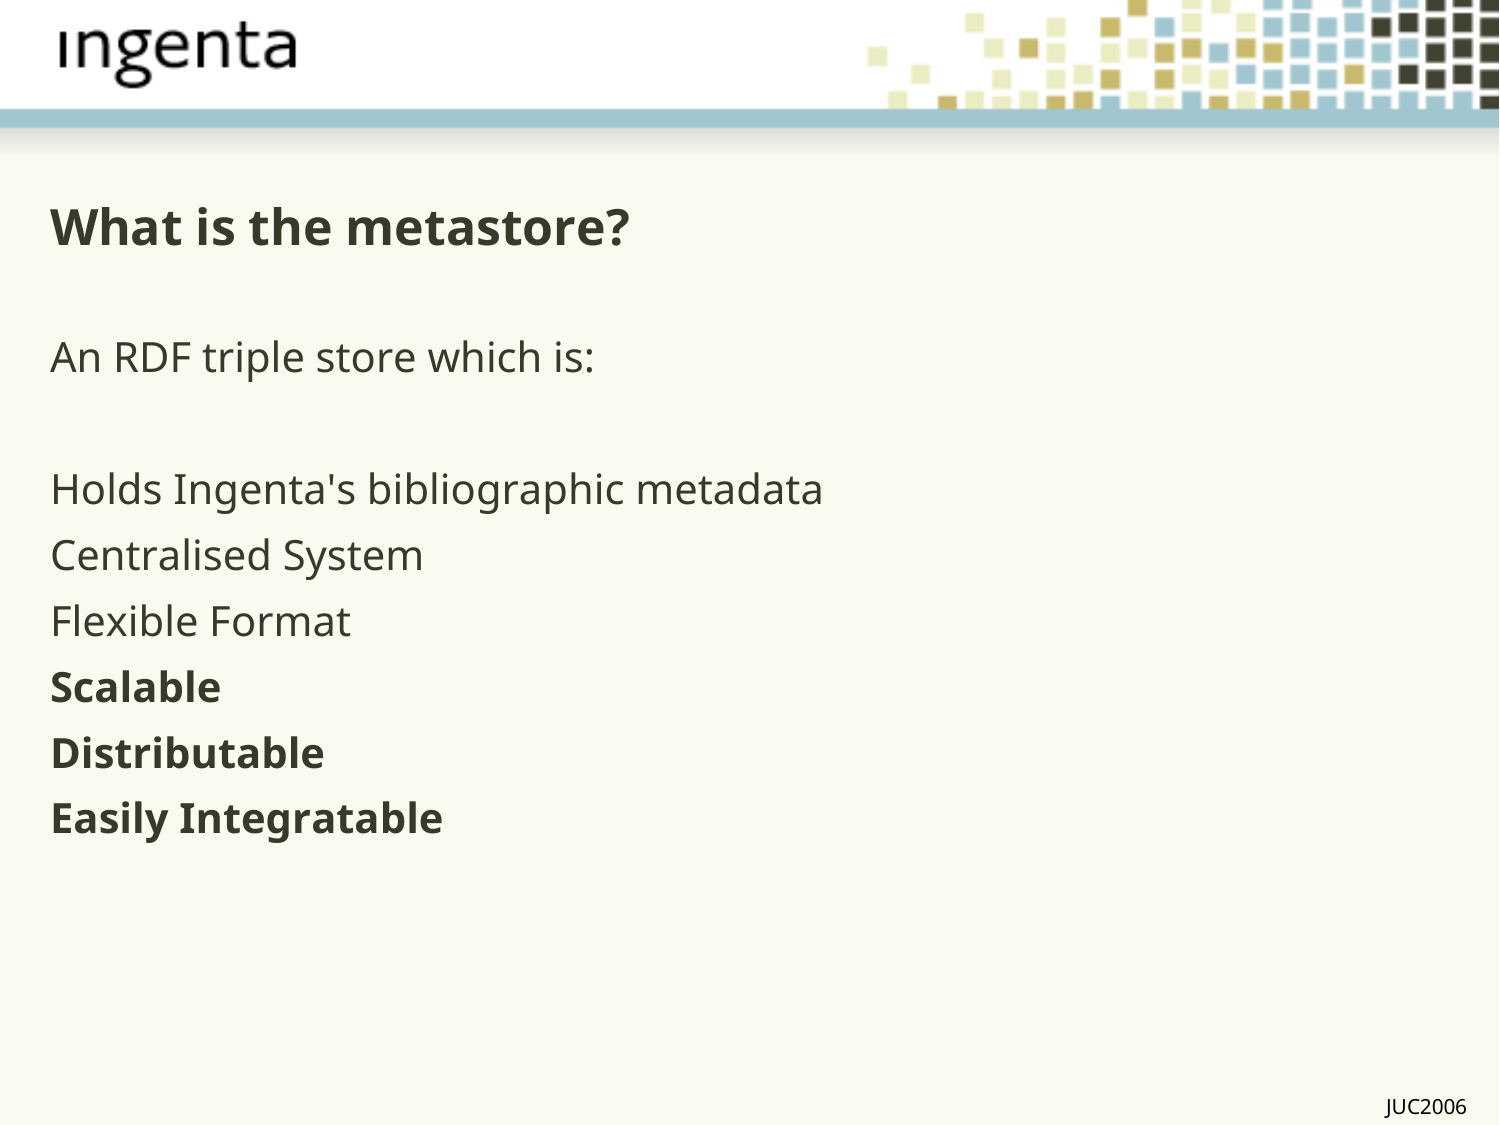

# What is the metastore?
An RDF triple store which is:
Holds Ingenta's bibliographic metadata
Centralised System
Flexible Format
Scalable
Distributable
Easily Integratable